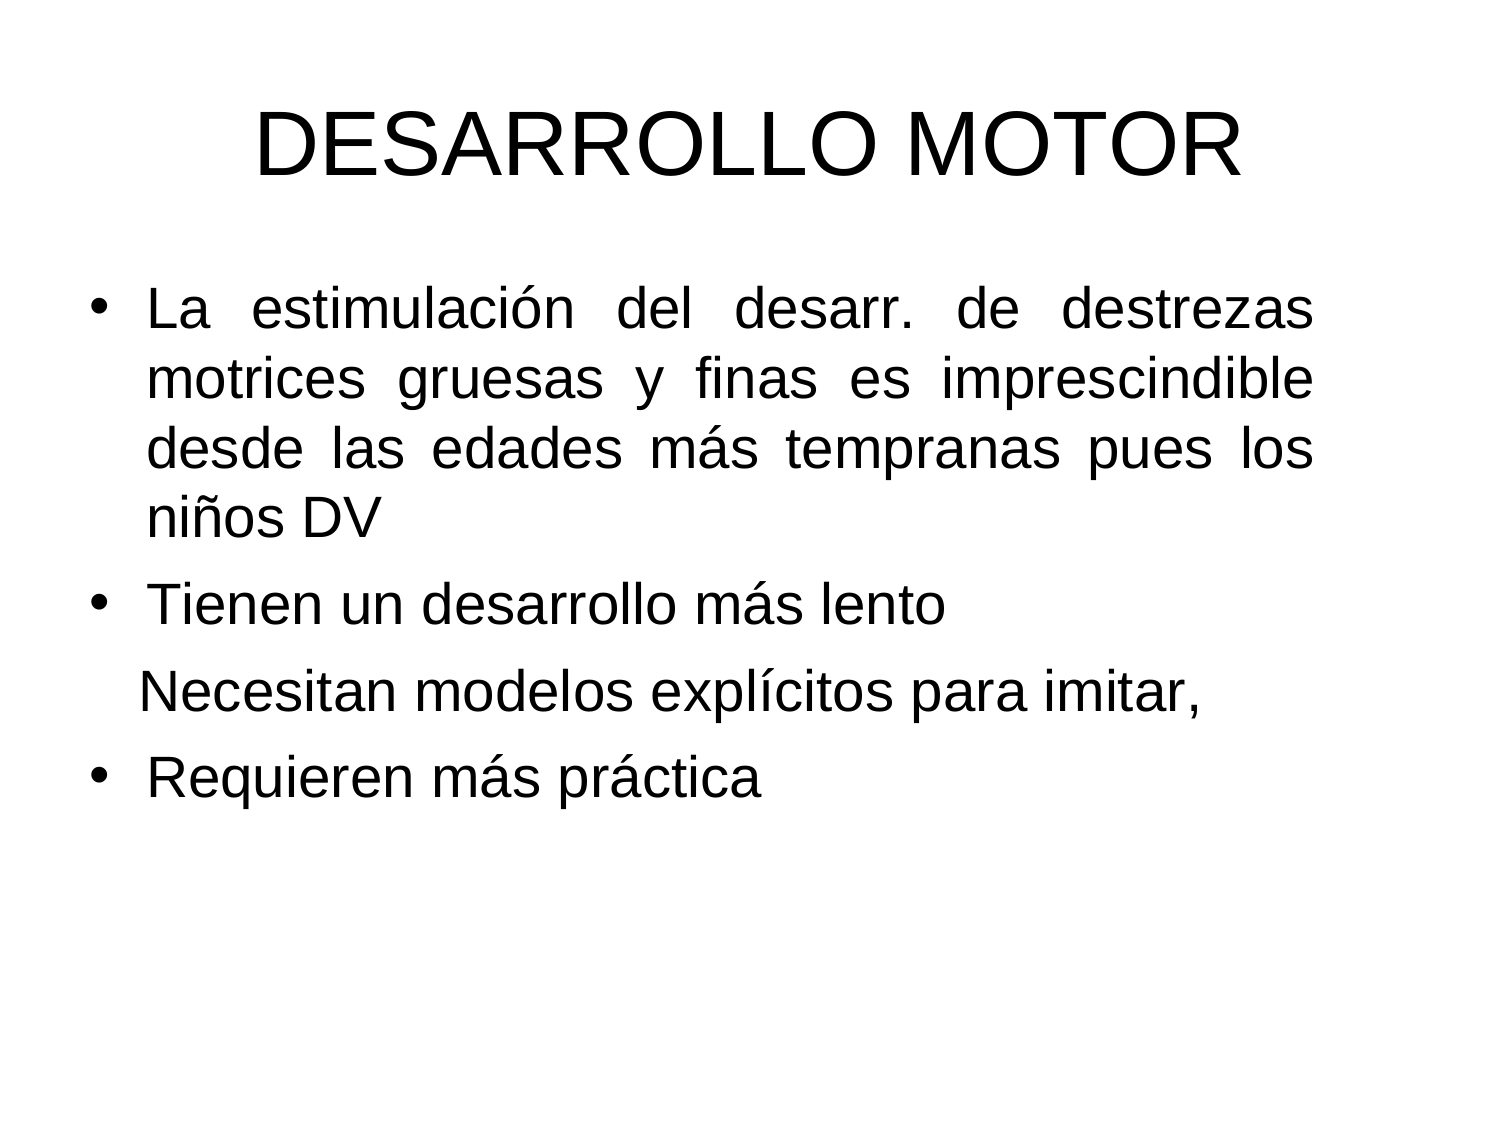

# DESARROLLO MOTOR
La estimulación del desarr. de destrezas motrices gruesas y finas es imprescindible desde las edades más tempranas pues los niños DV
Tienen un desarrollo más lento
 Necesitan modelos explícitos para imitar,
Requieren más práctica